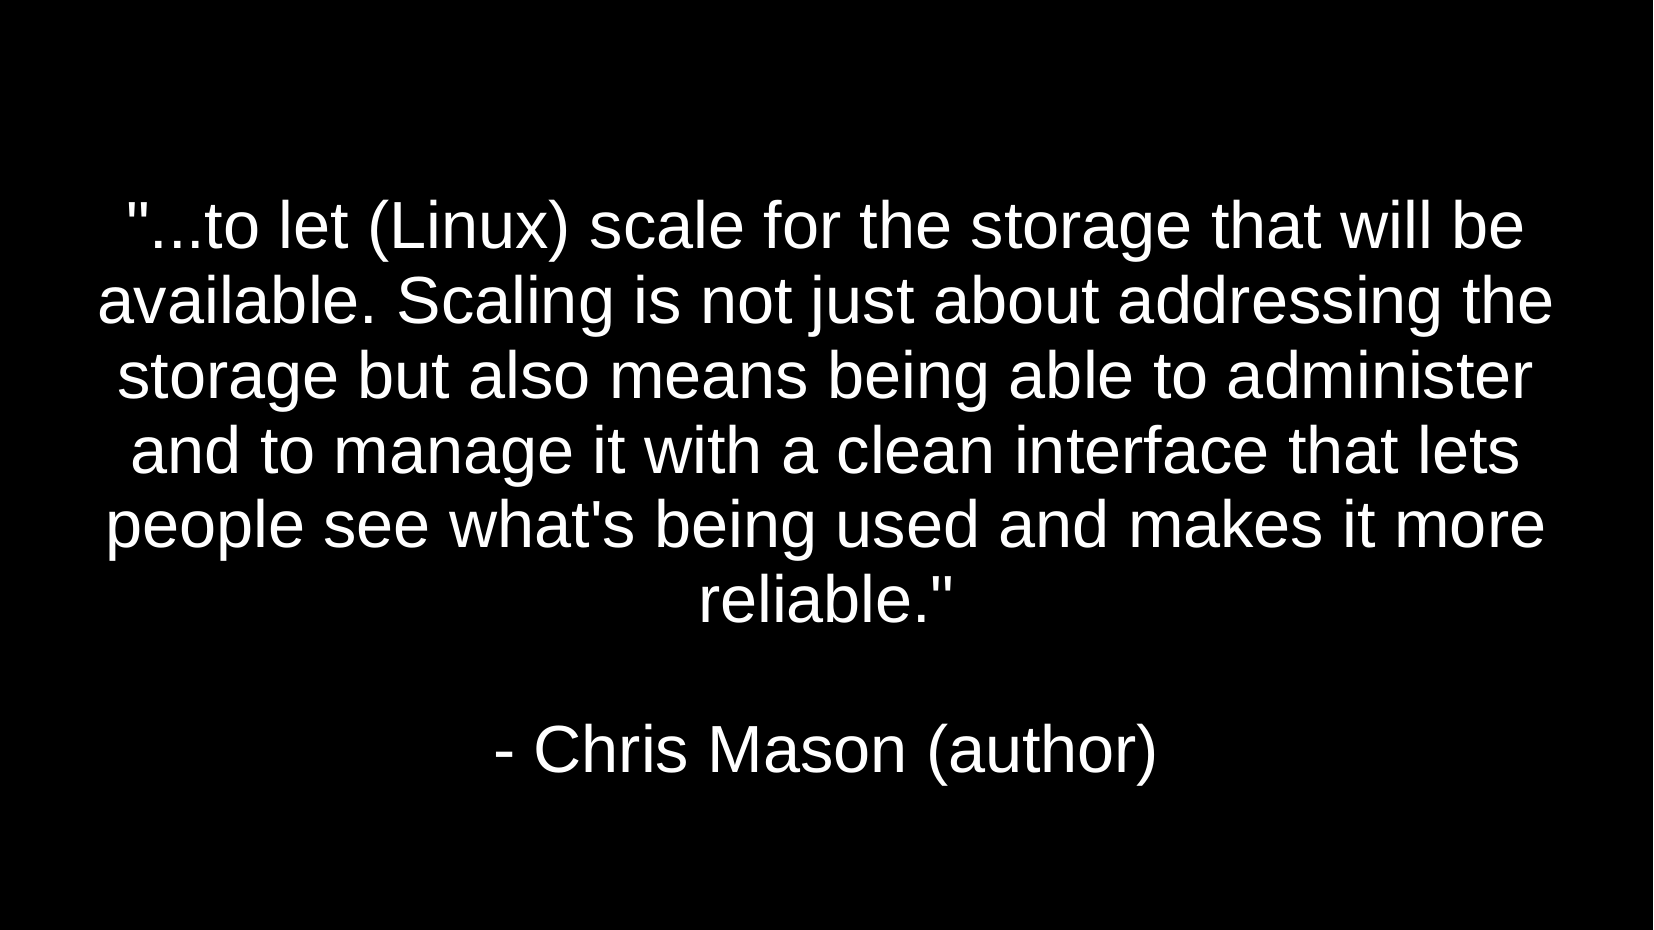

# "...to let (Linux) scale for the storage that will be available. Scaling is not just about addressing the storage but also means being able to administer and to manage it with a clean interface that lets people see what's being used and makes it more reliable."
- Chris Mason (author)